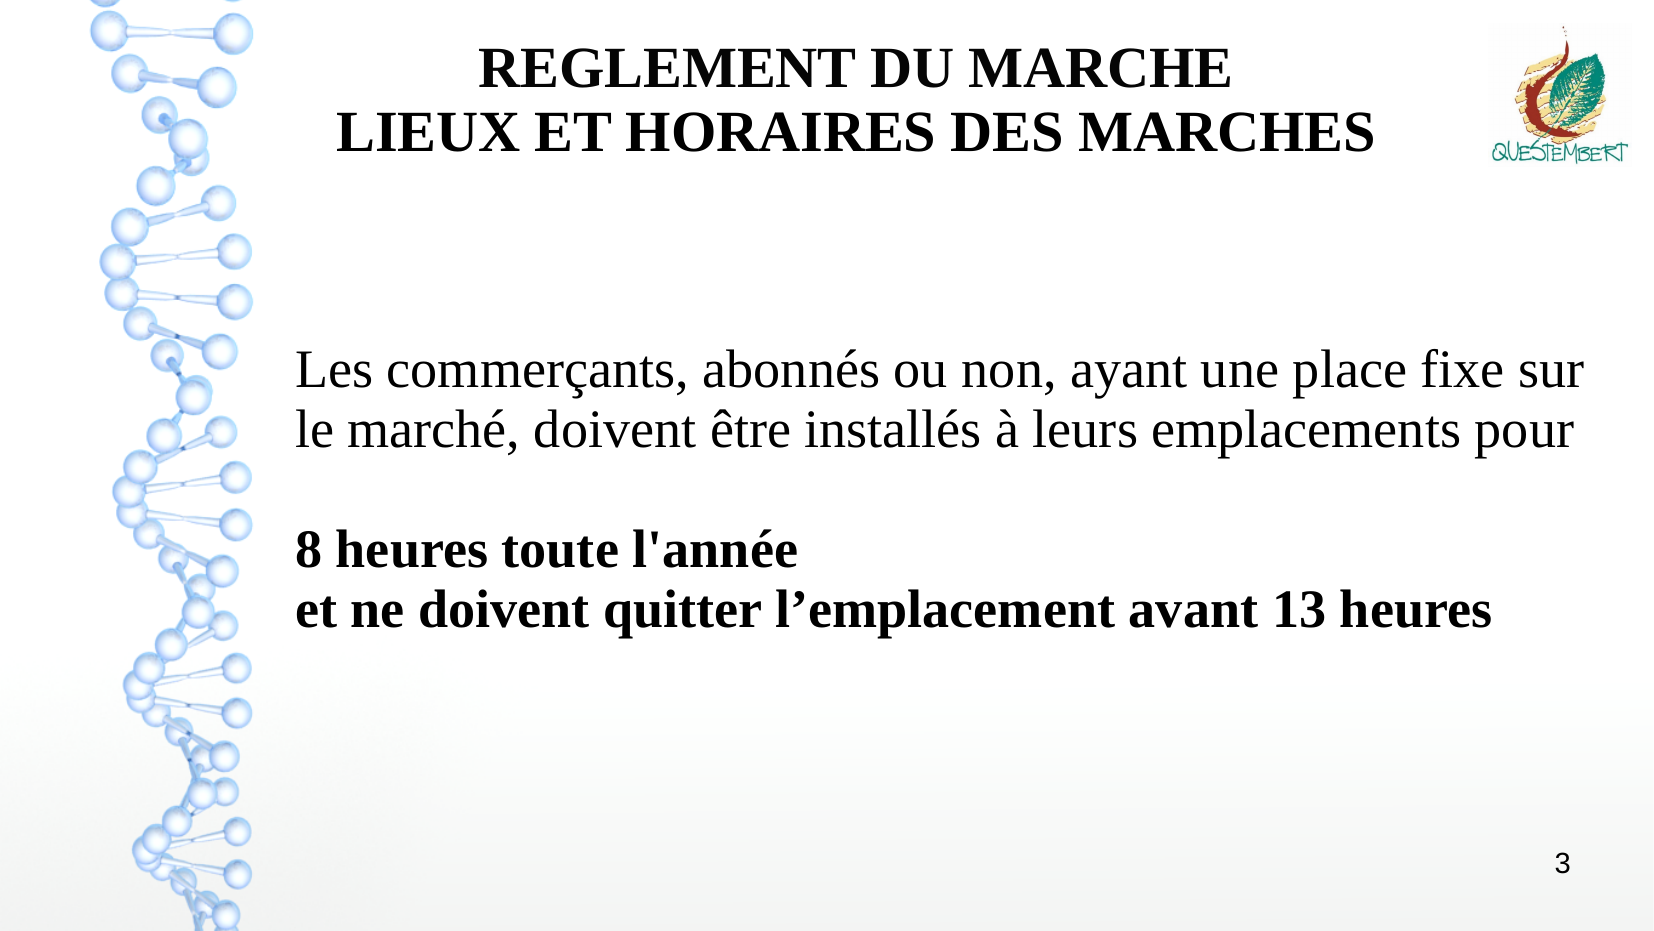

# REGLEMENT DU MARCHE LIEUX ET HORAIRES DES MARCHES
Les commerçants, abonnés ou non, ayant une place fixe sur le marché, doivent être installés à leurs emplacements pour
8 heures toute l'année
et ne doivent quitter l’emplacement avant 13 heures
3